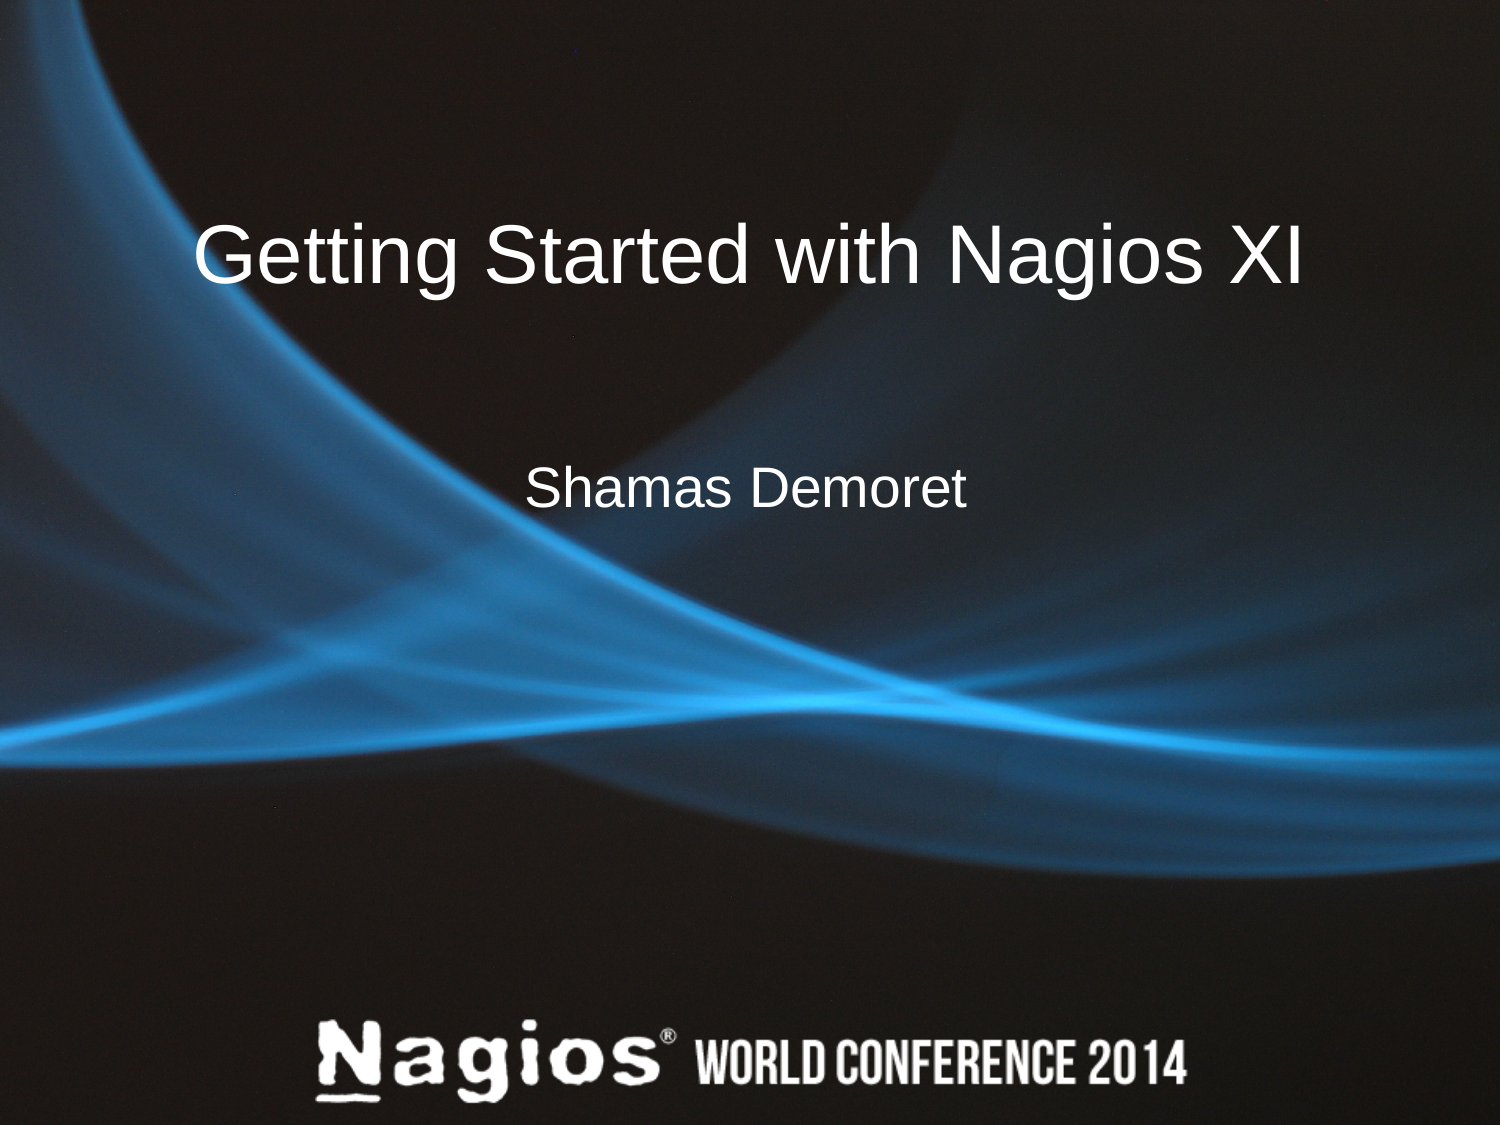

# Getting Started with Nagios XI
Shamas Demoret